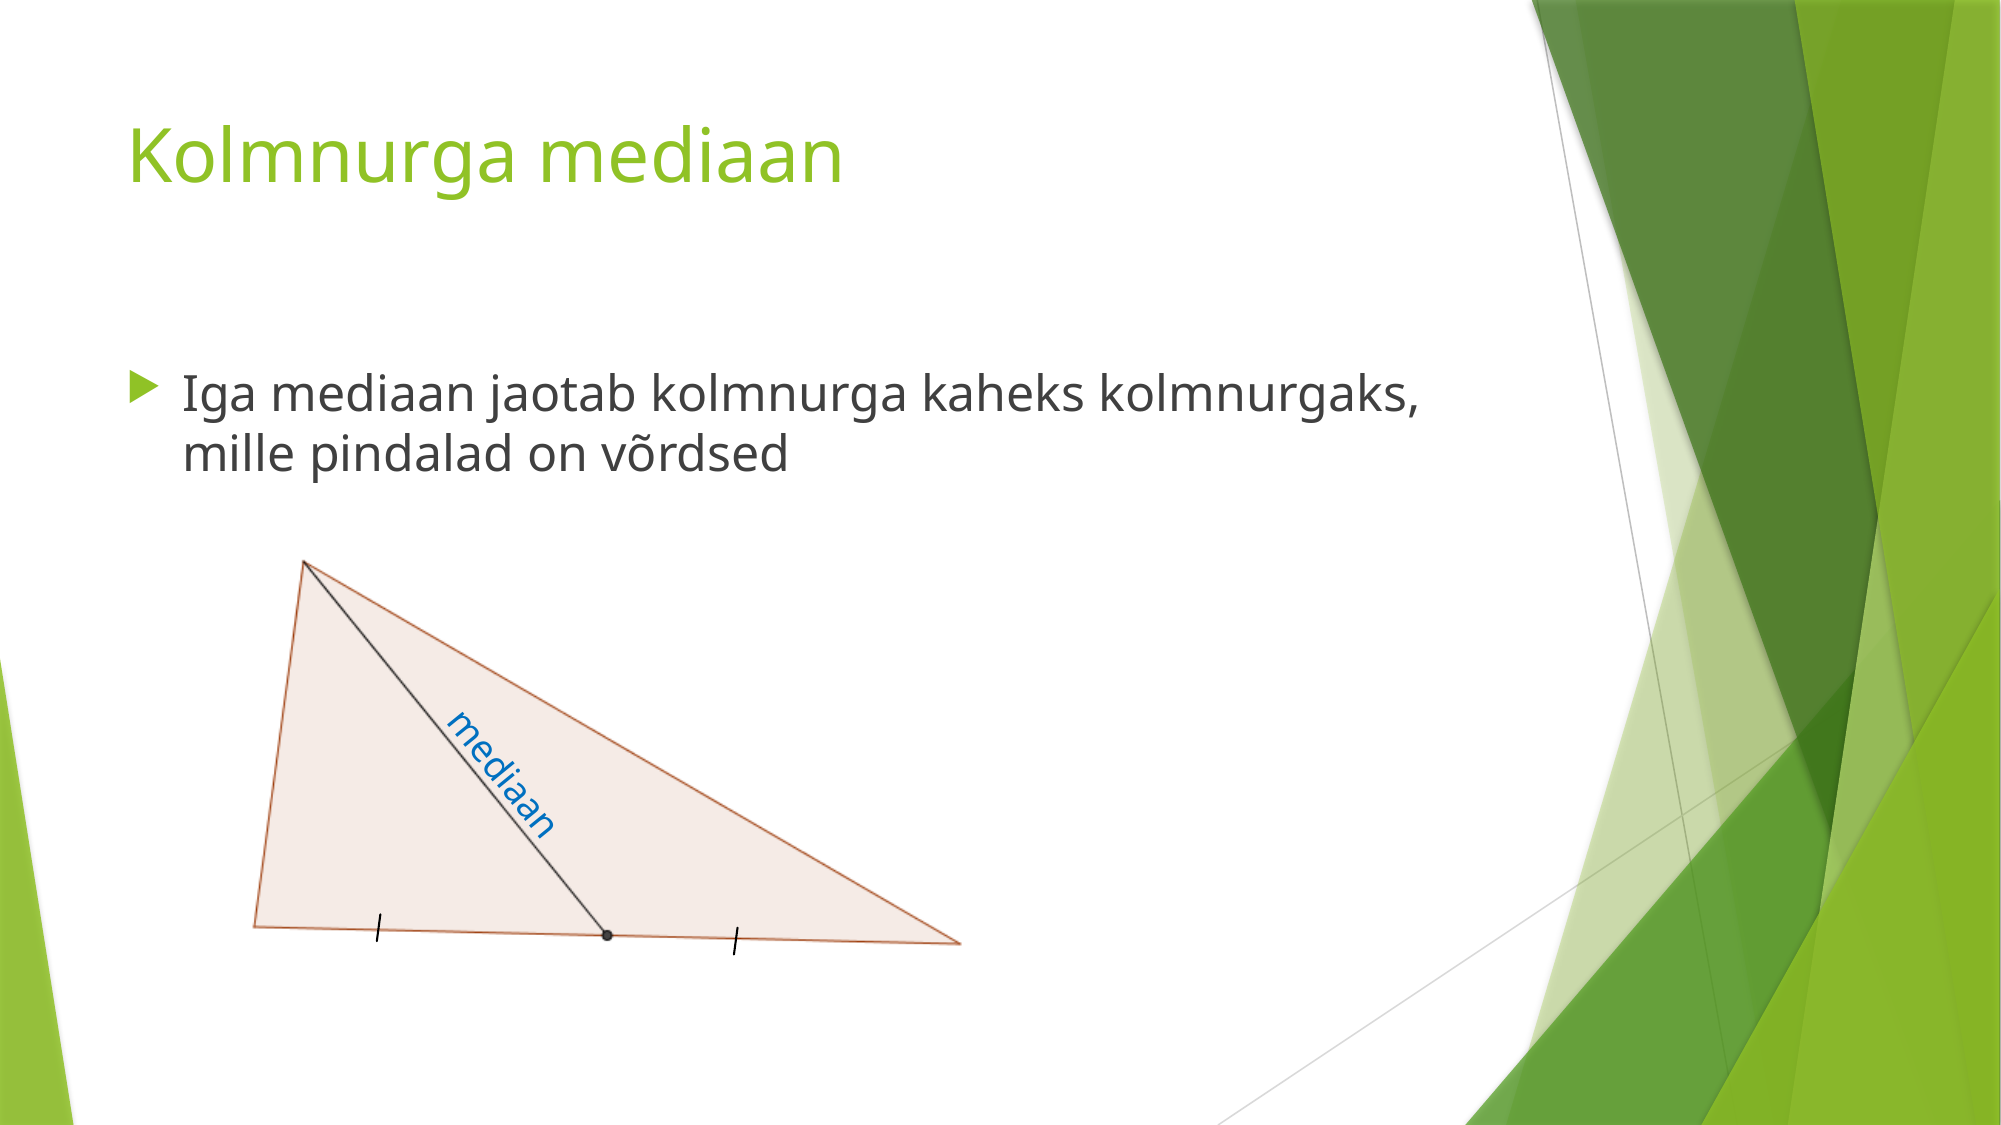

# Kolmnurga mediaan
Iga mediaan jaotab kolmnurga kaheks kolmnurgaks, mille pindalad on võrdsed
mediaan